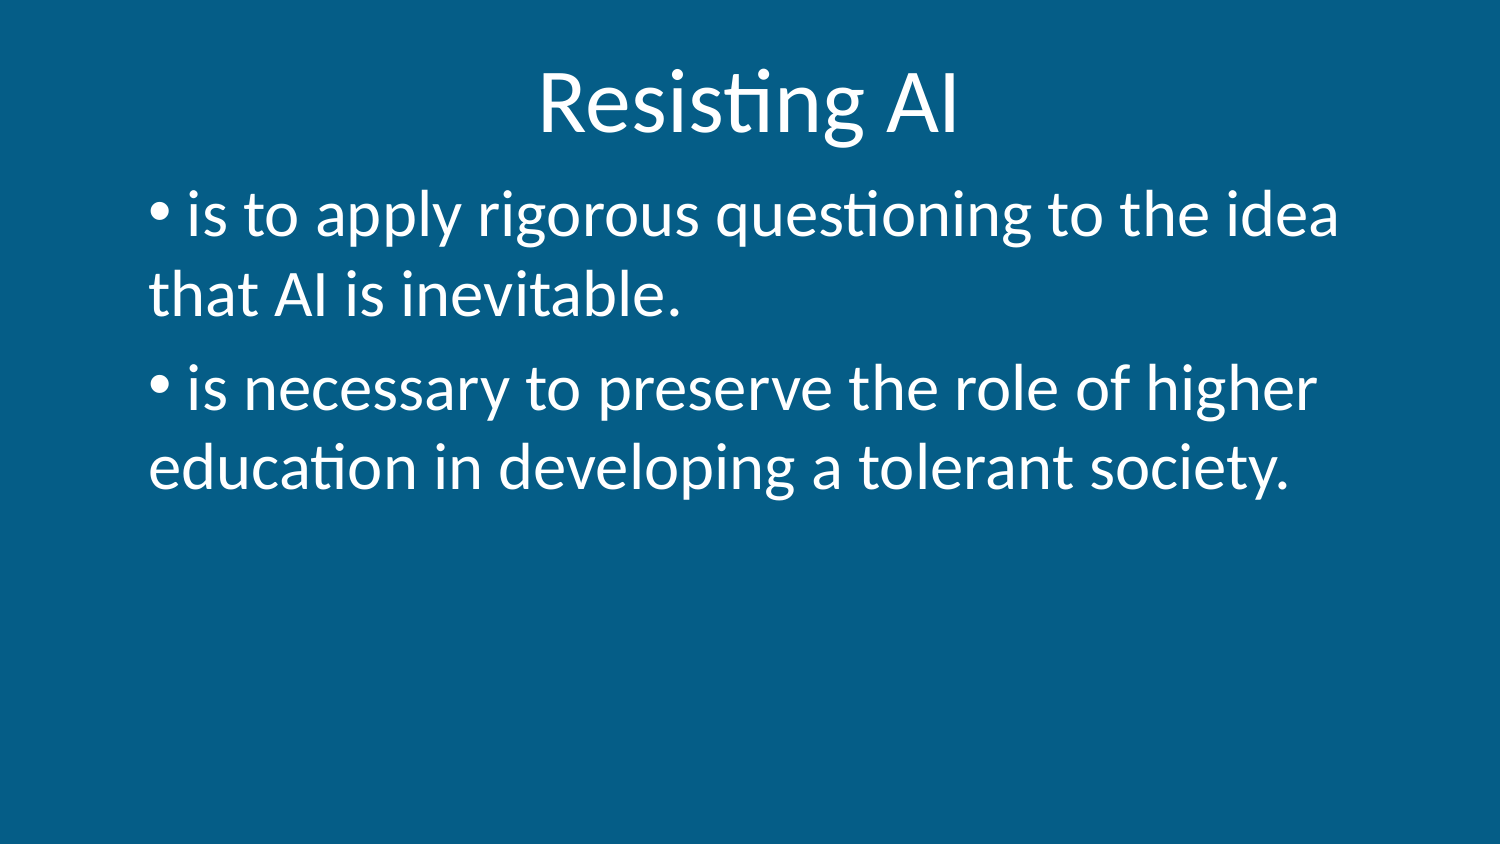

# Resisting AI
 is to apply rigorous questioning to the idea that AI is inevitable.
 is necessary to preserve the role of higher education in developing a tolerant society.